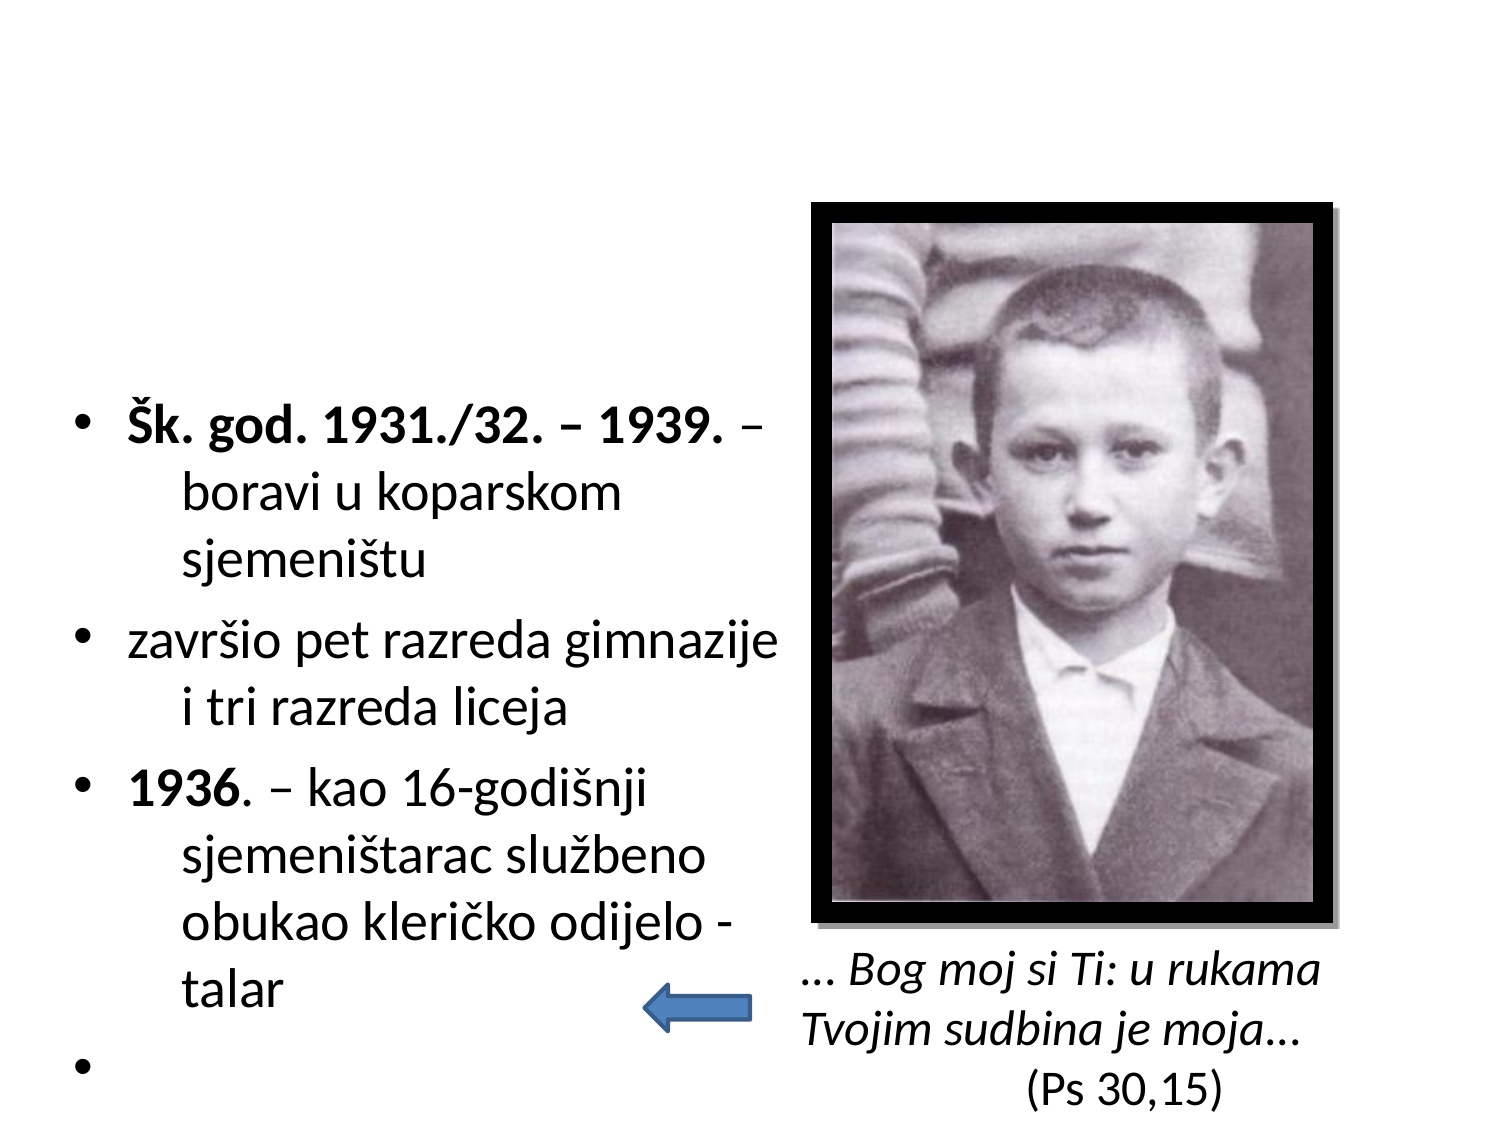

# Sjemenište u Kopru
Šk. god. 1931./32. – 1939. – boravi u koparskom sjemeništu
završio pet razreda gimnazije i tri razreda liceja
1936. – kao 16-godišnji sjemeništarac službeno obukao kleričko odijelo - talar
... Bog moj si Ti: u rukama Tvojim sudbina je moja...
			(Ps 30,15)